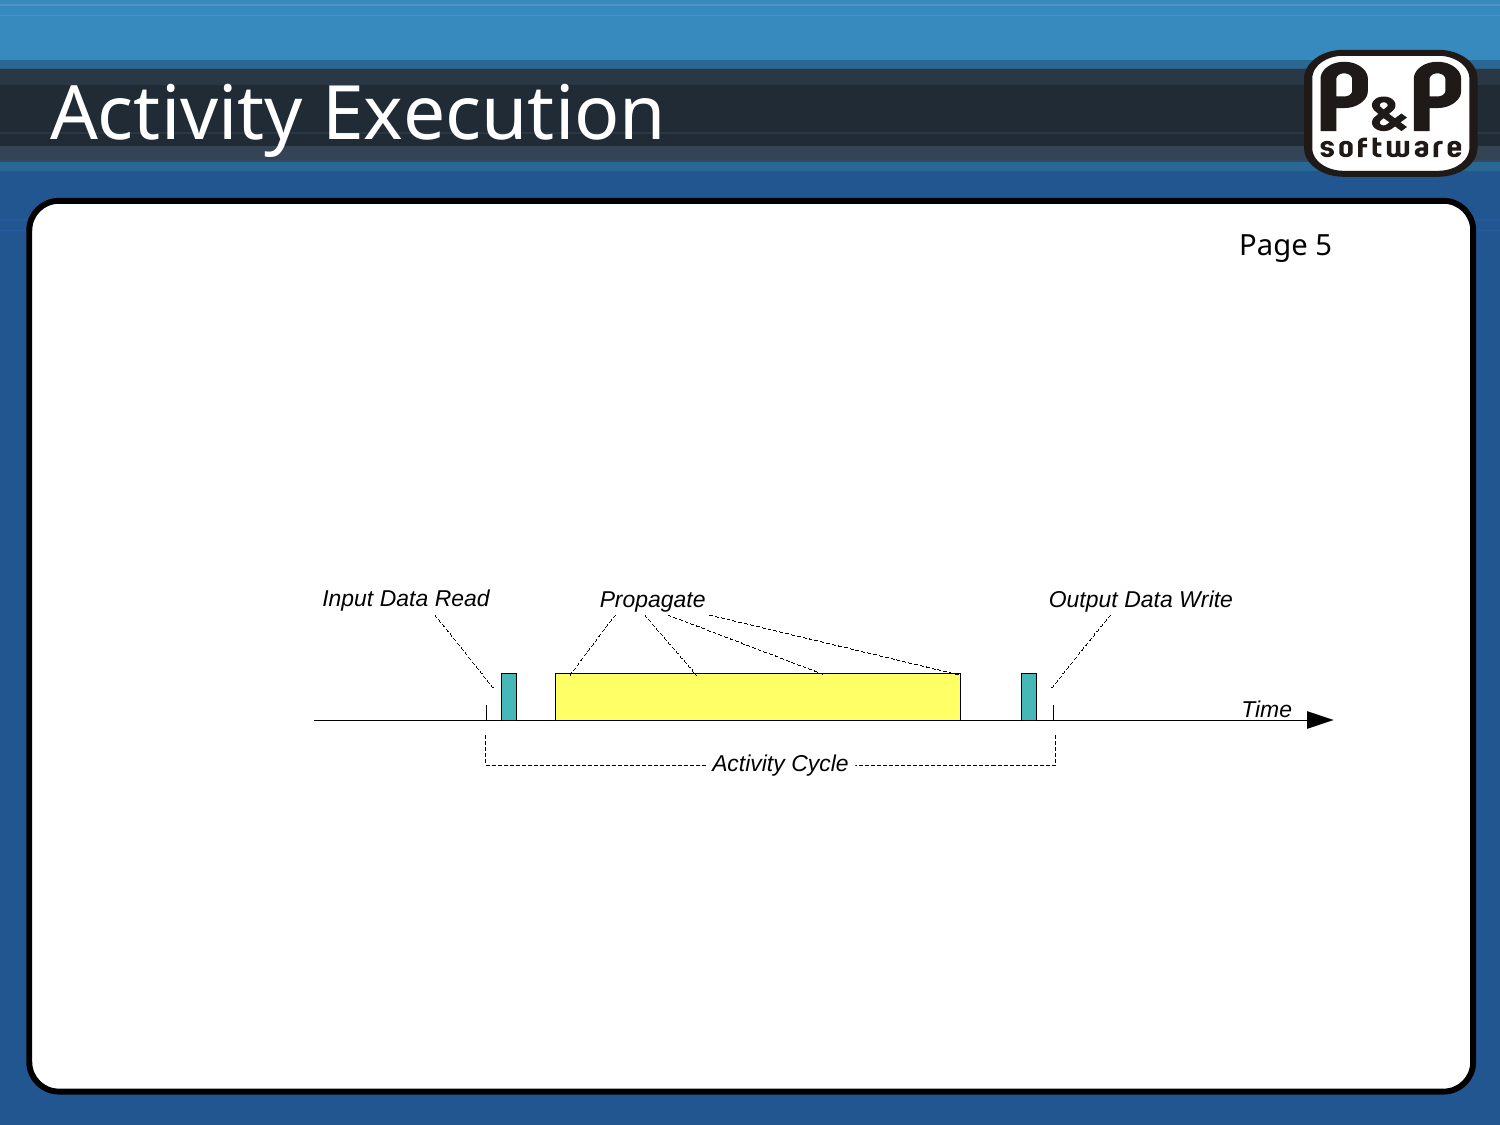

# Activity Execution
Input Data Read
Propagate
Output Data Write
Time
 Activity Cycle